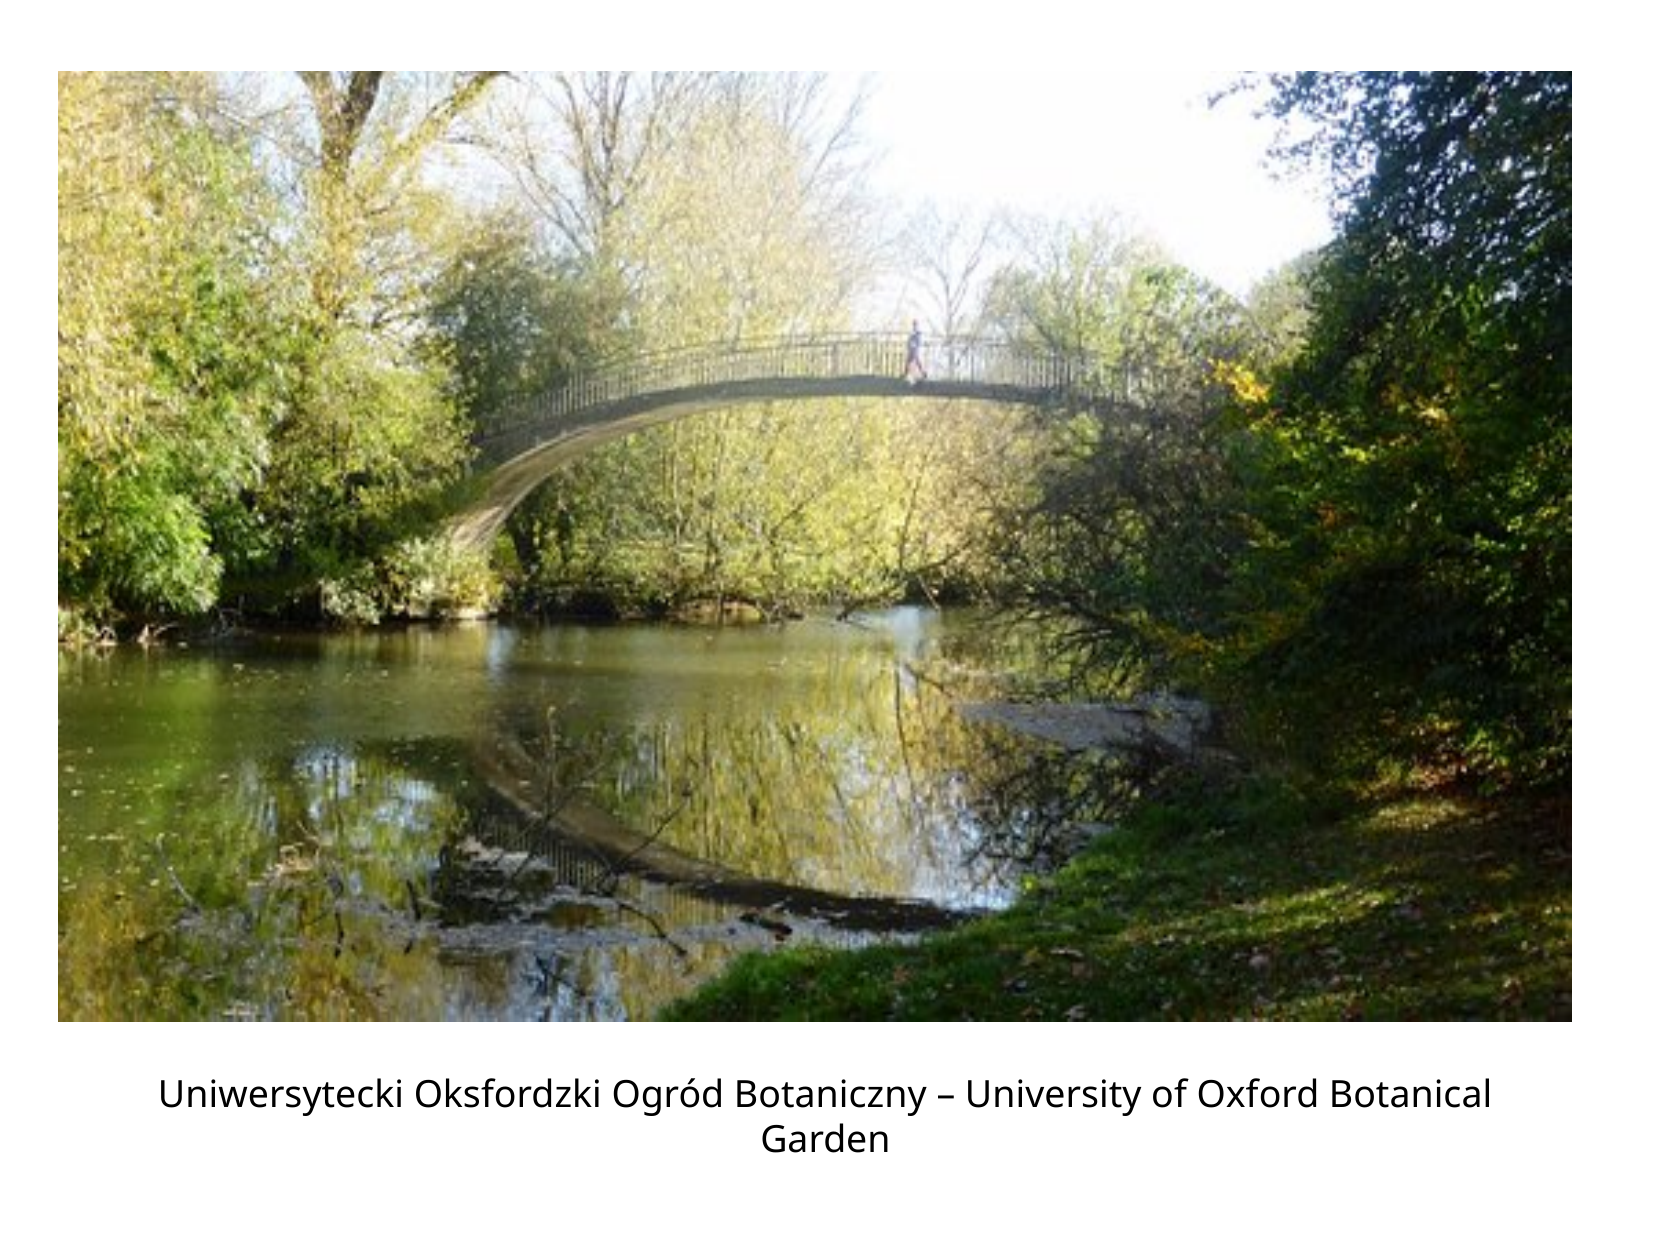

Uniwersytecki Oksfordzki Ogród Botaniczny – University of Oxford Botanical Garden